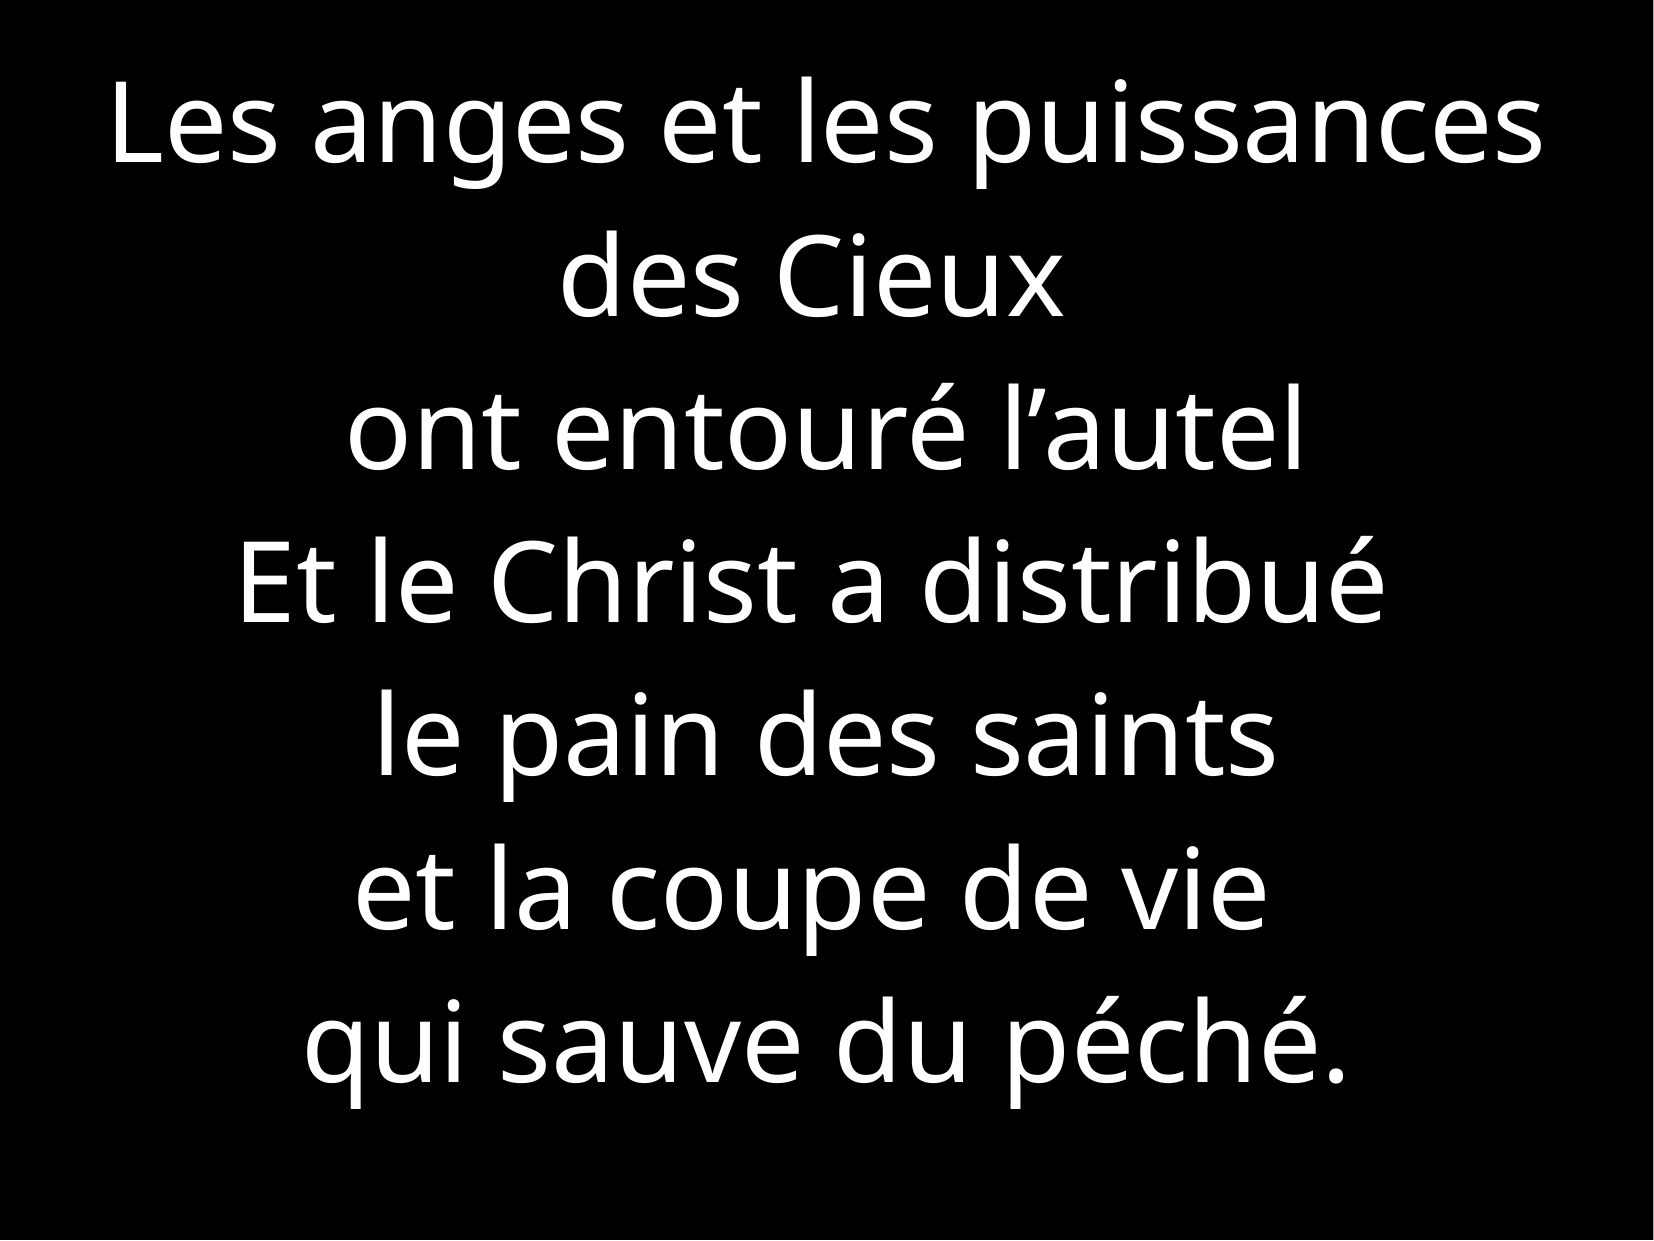

# Les anges et les puissances des Cieux
ont entouré l’autel
Et le Christ a distribué
le pain des saints
et la coupe de vie
qui sauve du péché.